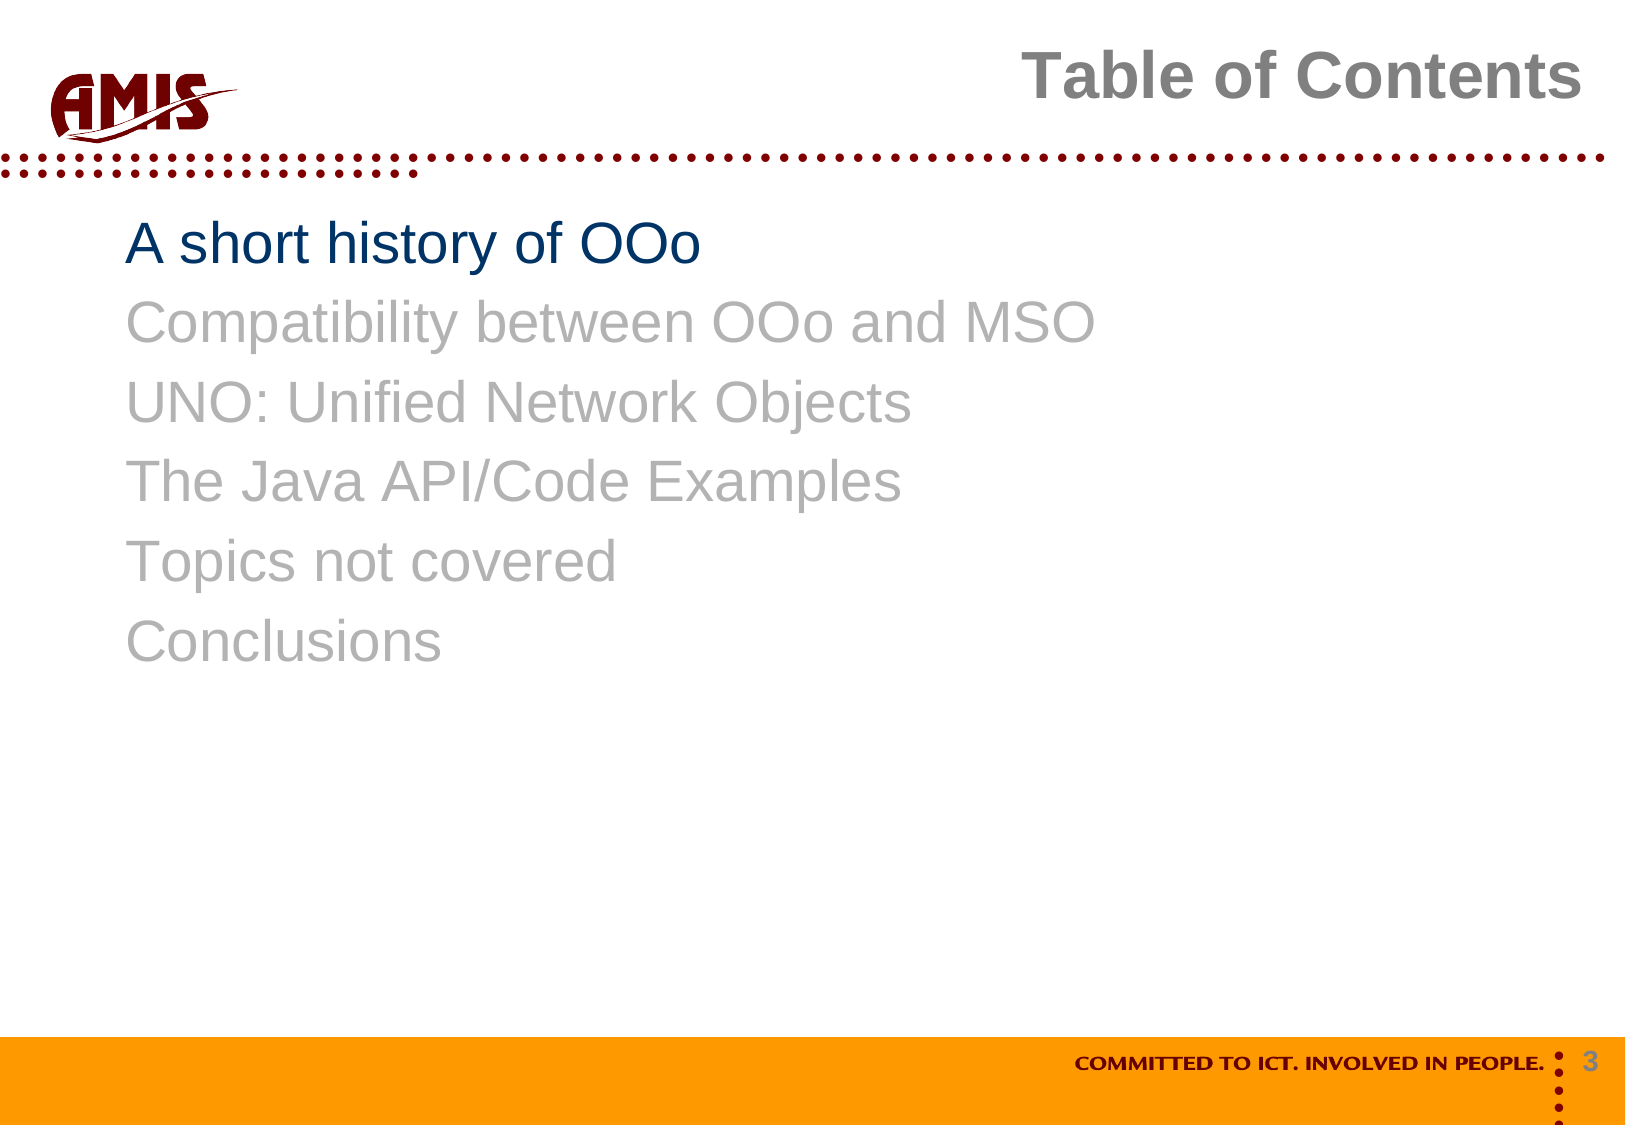

# Table of Contents
A short history of OOo
Compatibility between OOo and MSO
UNO: Unified Network Objects
The Java API/Code Examples
Topics not covered
Conclusions